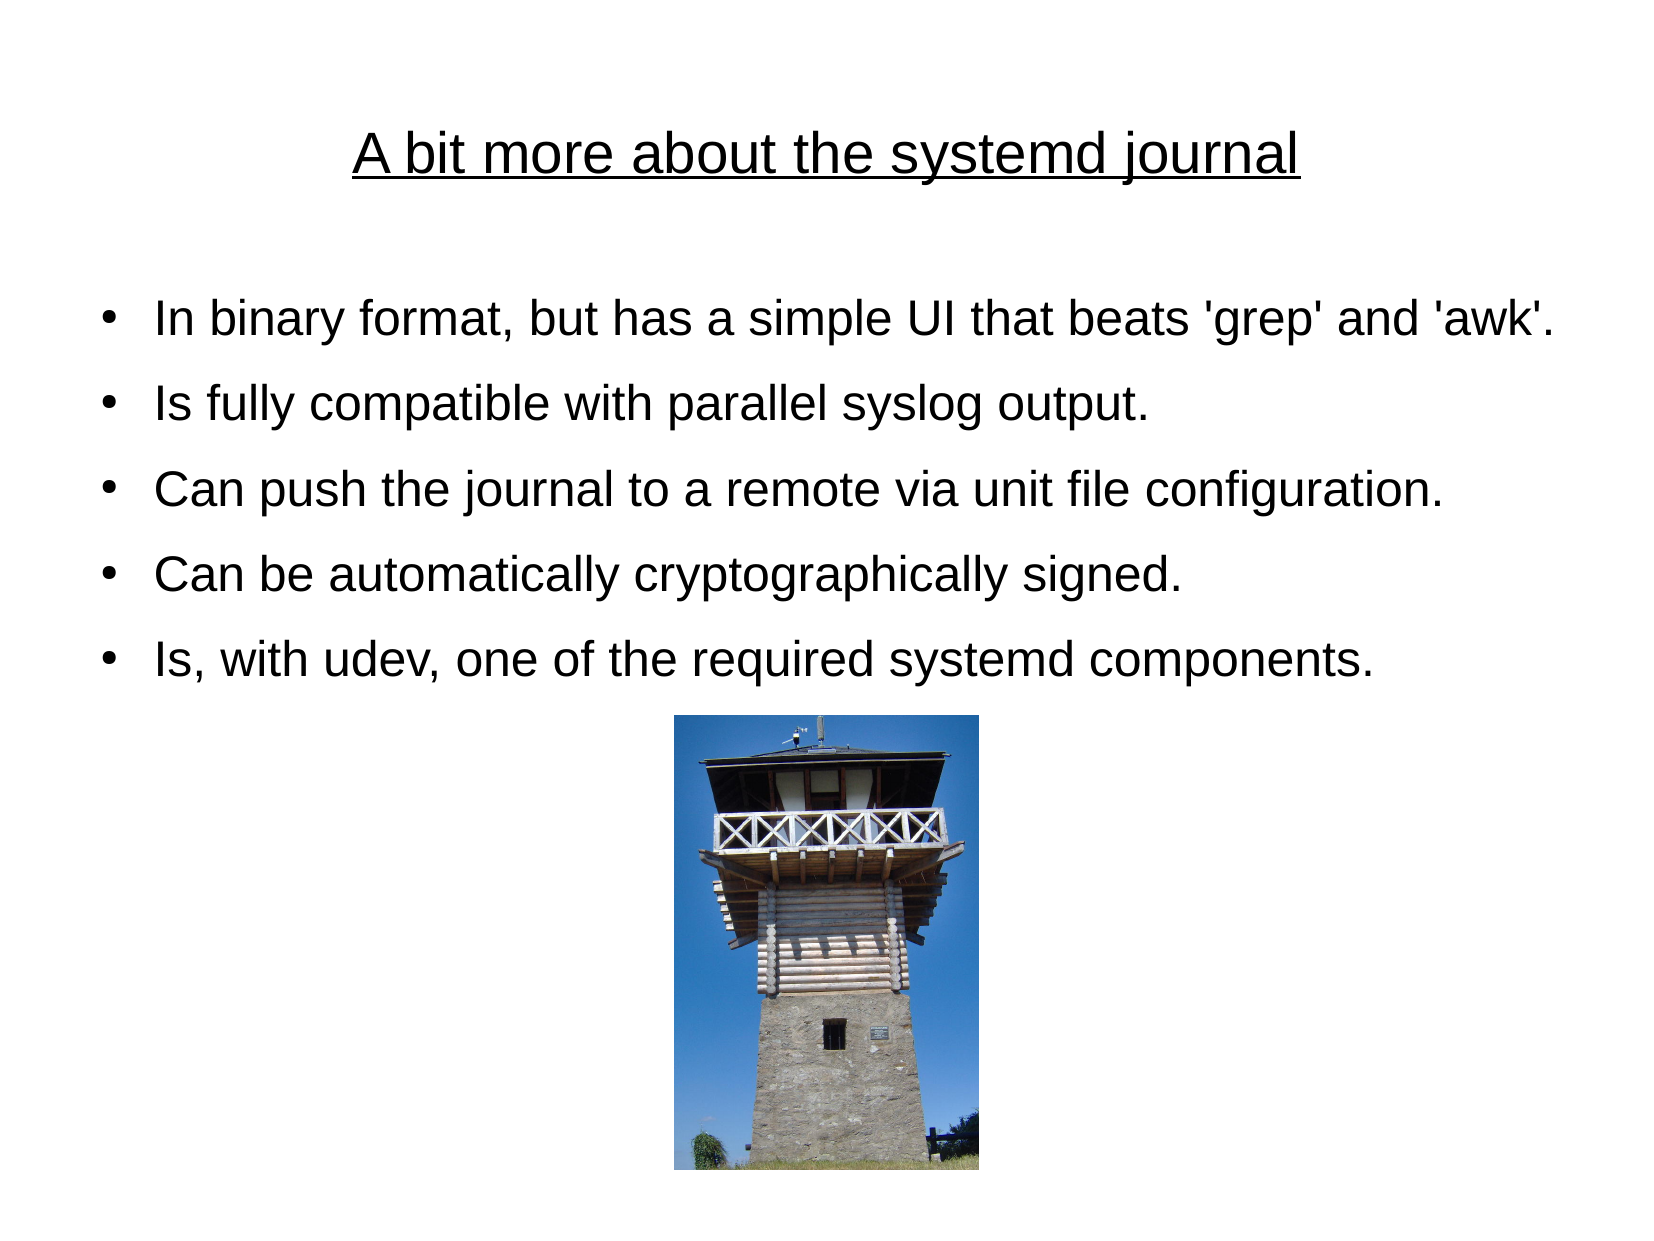

# A bit more about the systemd journal
In binary format, but has a simple UI that beats 'grep' and 'awk'.
Is fully compatible with parallel syslog output.
Can push the journal to a remote via unit file configuration.
Can be automatically cryptographically signed.
Is, with udev, one of the required systemd components.